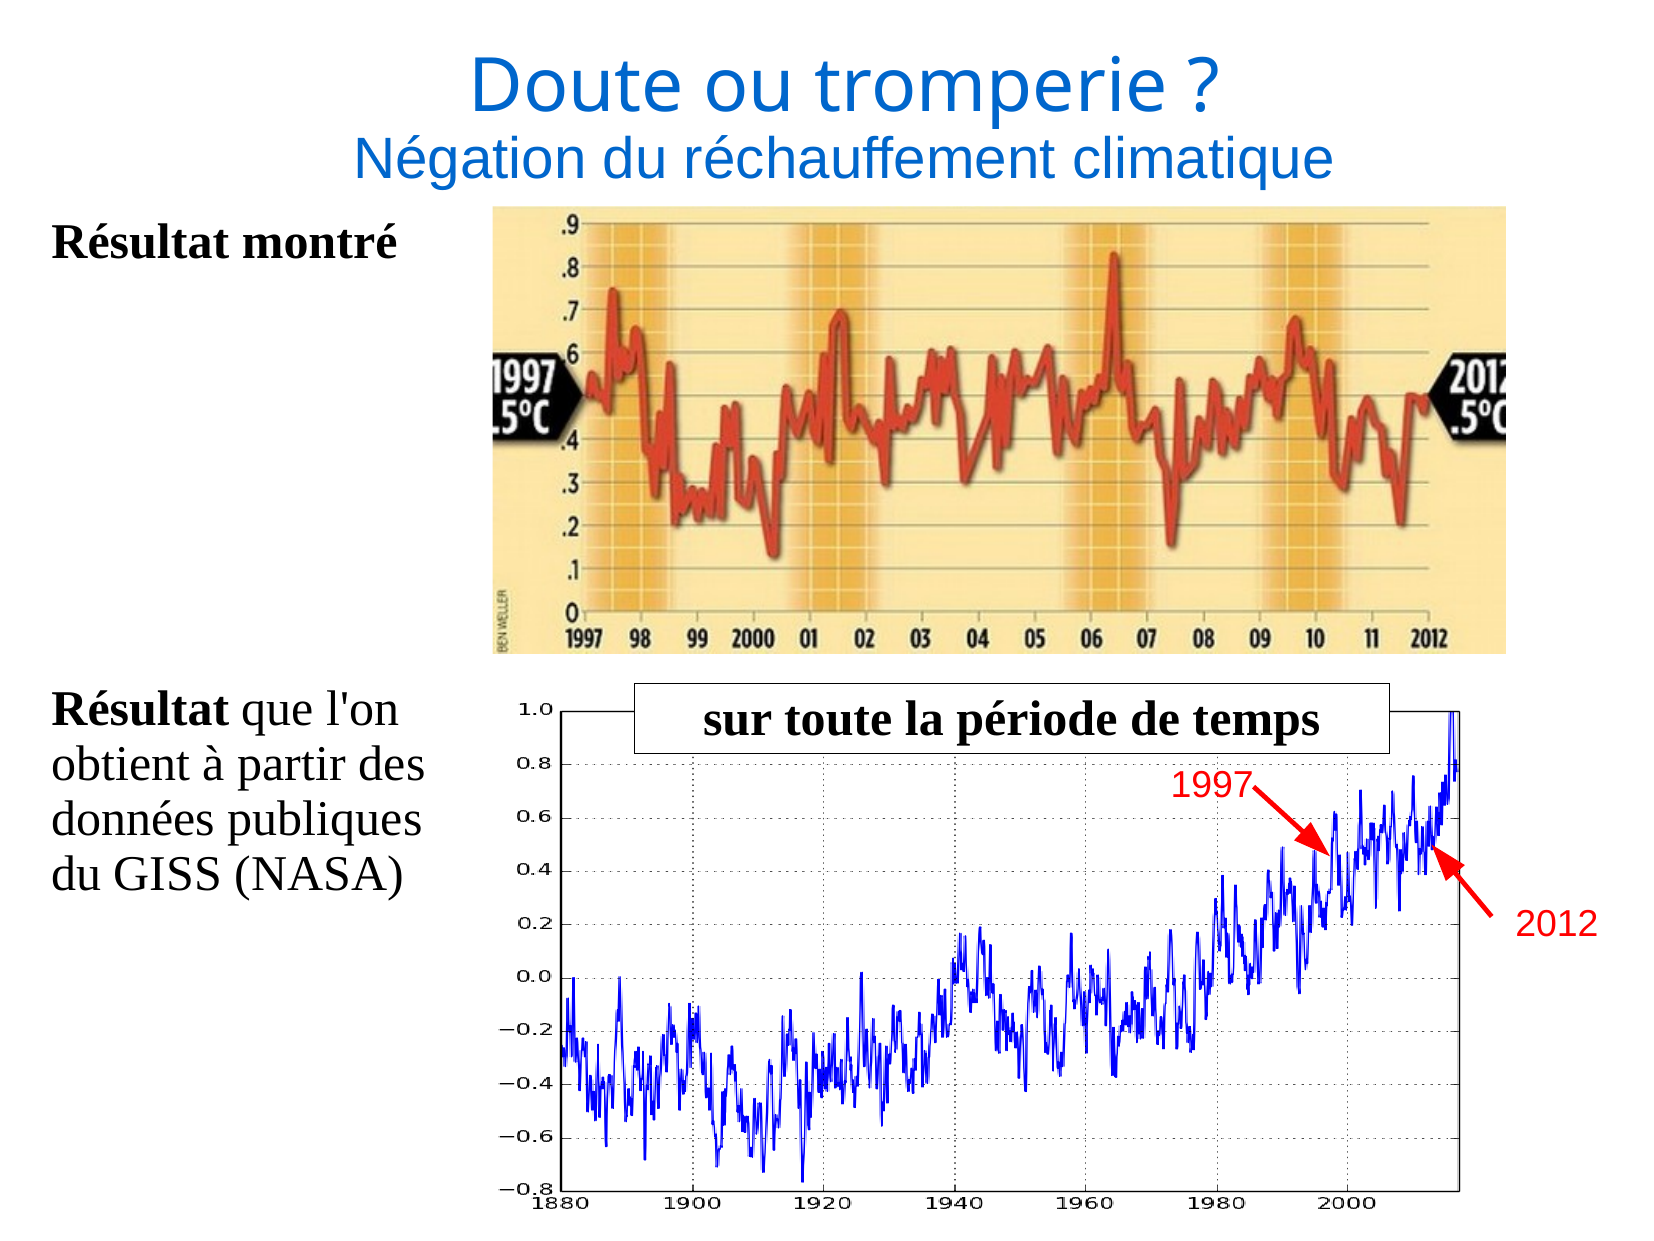

Doute ou tromperie ?
Négation du réchauffement climatique
Résultat montré
Résultat que l'on obtient à partir des données publiques du GISS (NASA)
sur toute la période de temps
1997
2012